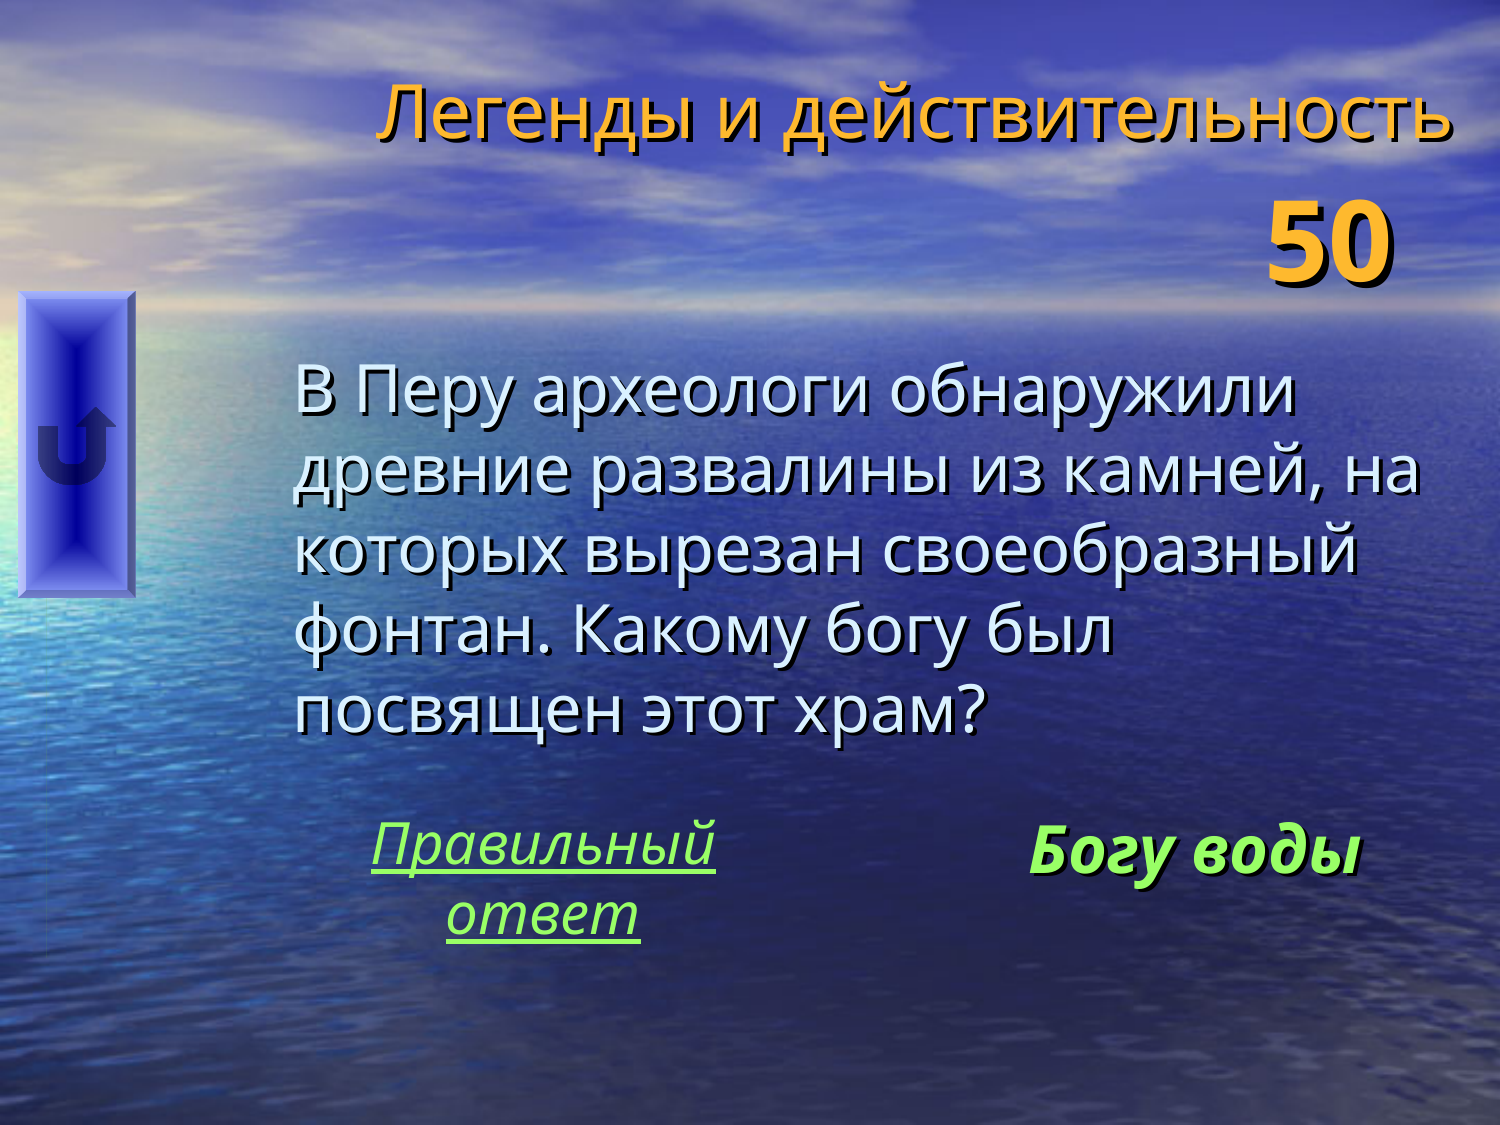

# Легенды и действительность
50
В Перу археологи обнаружили древние развалины из камней, на которых вырезан своеобразный фонтан. Какому богу был посвящен этот храм?
Богу воды
Правильный ответ